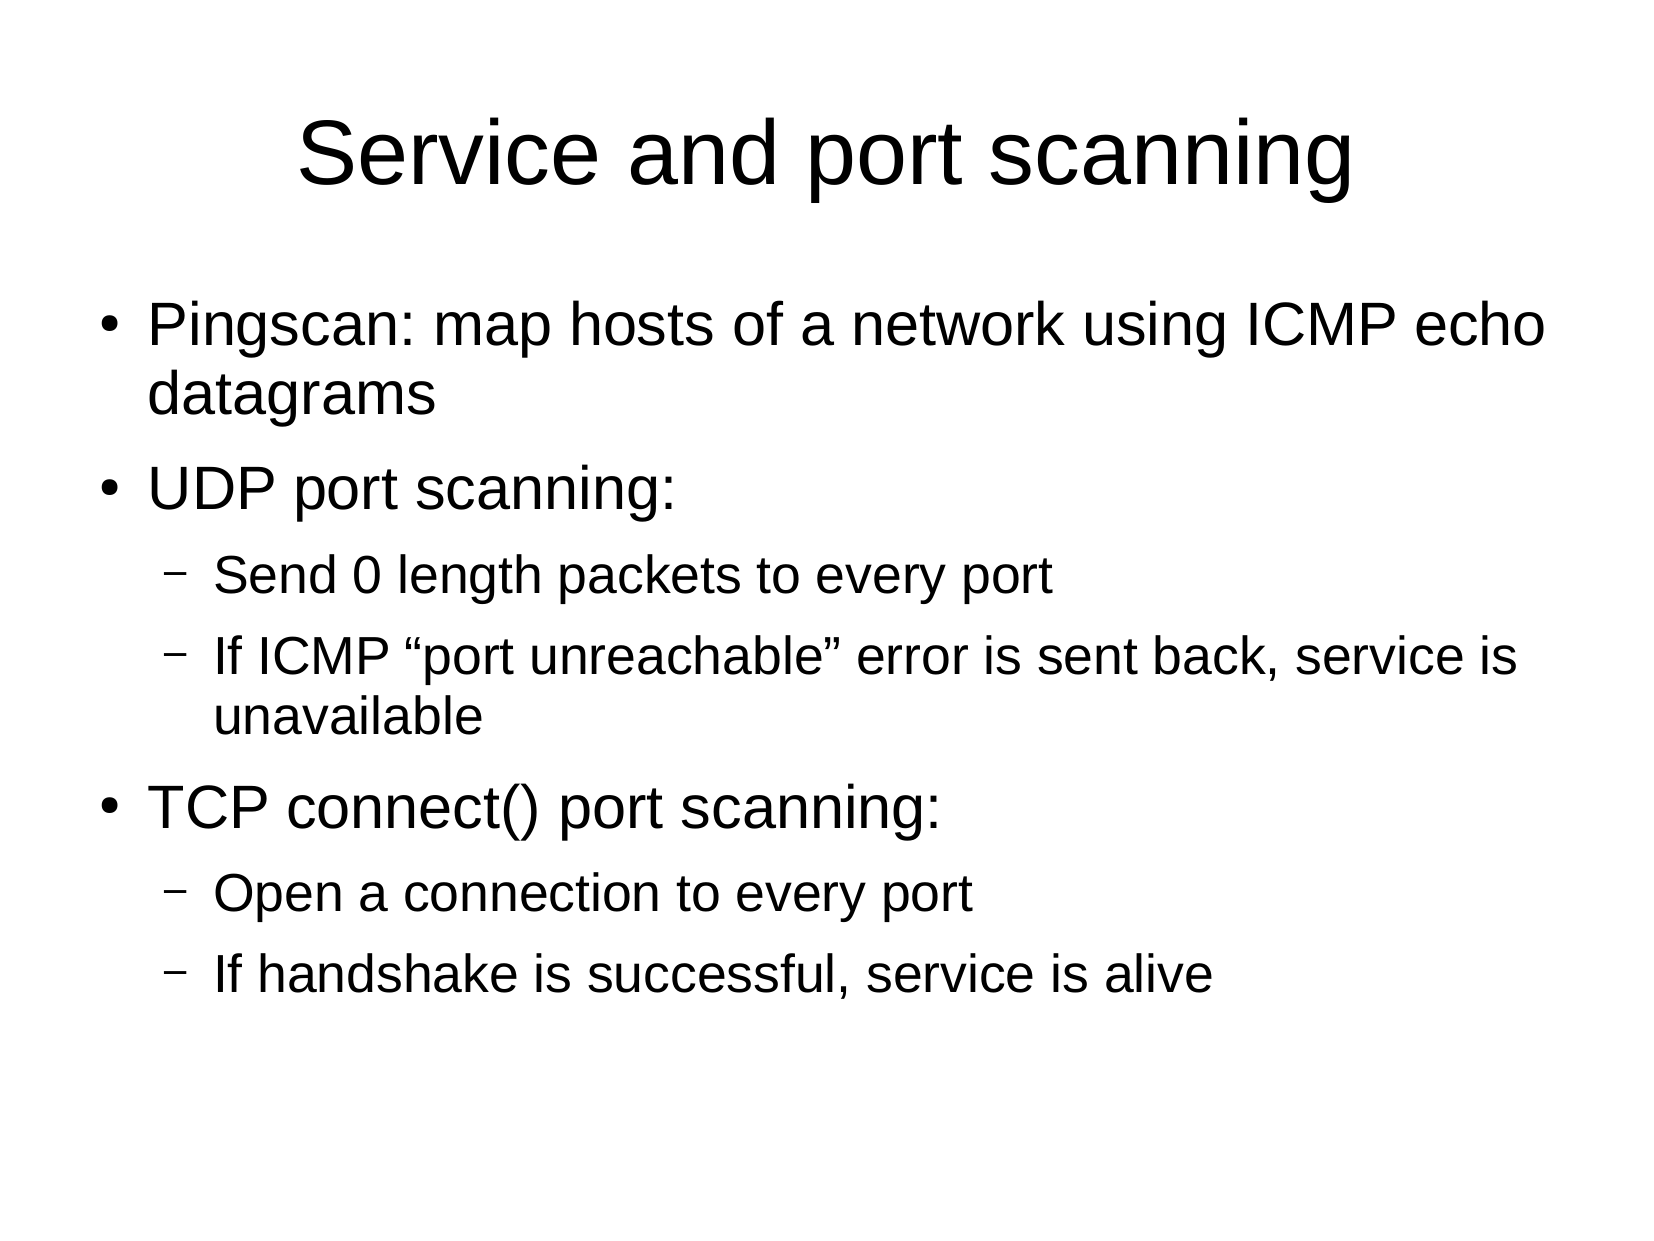

# Service and port scanning
Pingscan: map hosts of a network using ICMP echo datagrams
UDP port scanning:
Send 0 length packets to every port
If ICMP “port unreachable” error is sent back, service is unavailable
TCP connect() port scanning:
Open a connection to every port
If handshake is successful, service is alive